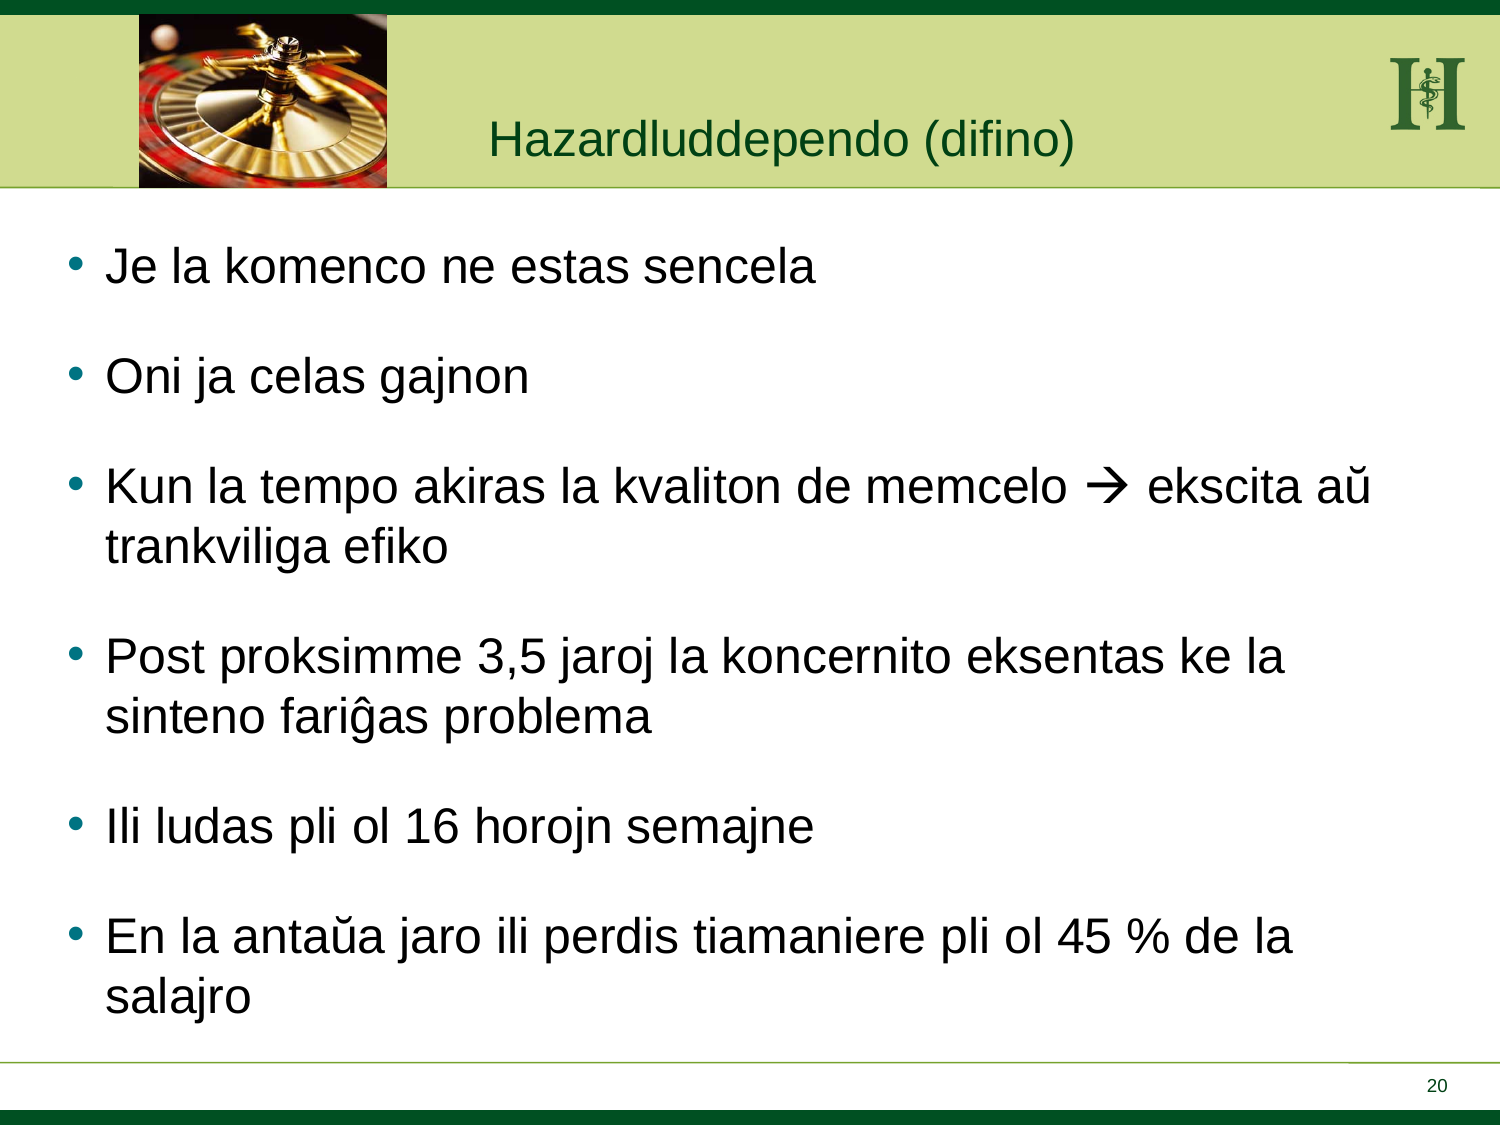

# Hazardluddependo (difino)
Je la komenco ne estas sencela
Oni ja celas gajnon
Kun la tempo akiras la kvaliton de memcelo  ekscita aŭ trankviliga efiko
Post proksimme 3,5 jaroj la koncernito eksentas ke la sinteno fariĝas problema
Ili ludas pli ol 16 horojn semajne
En la antaŭa jaro ili perdis tiamaniere pli ol 45 % de la salajro